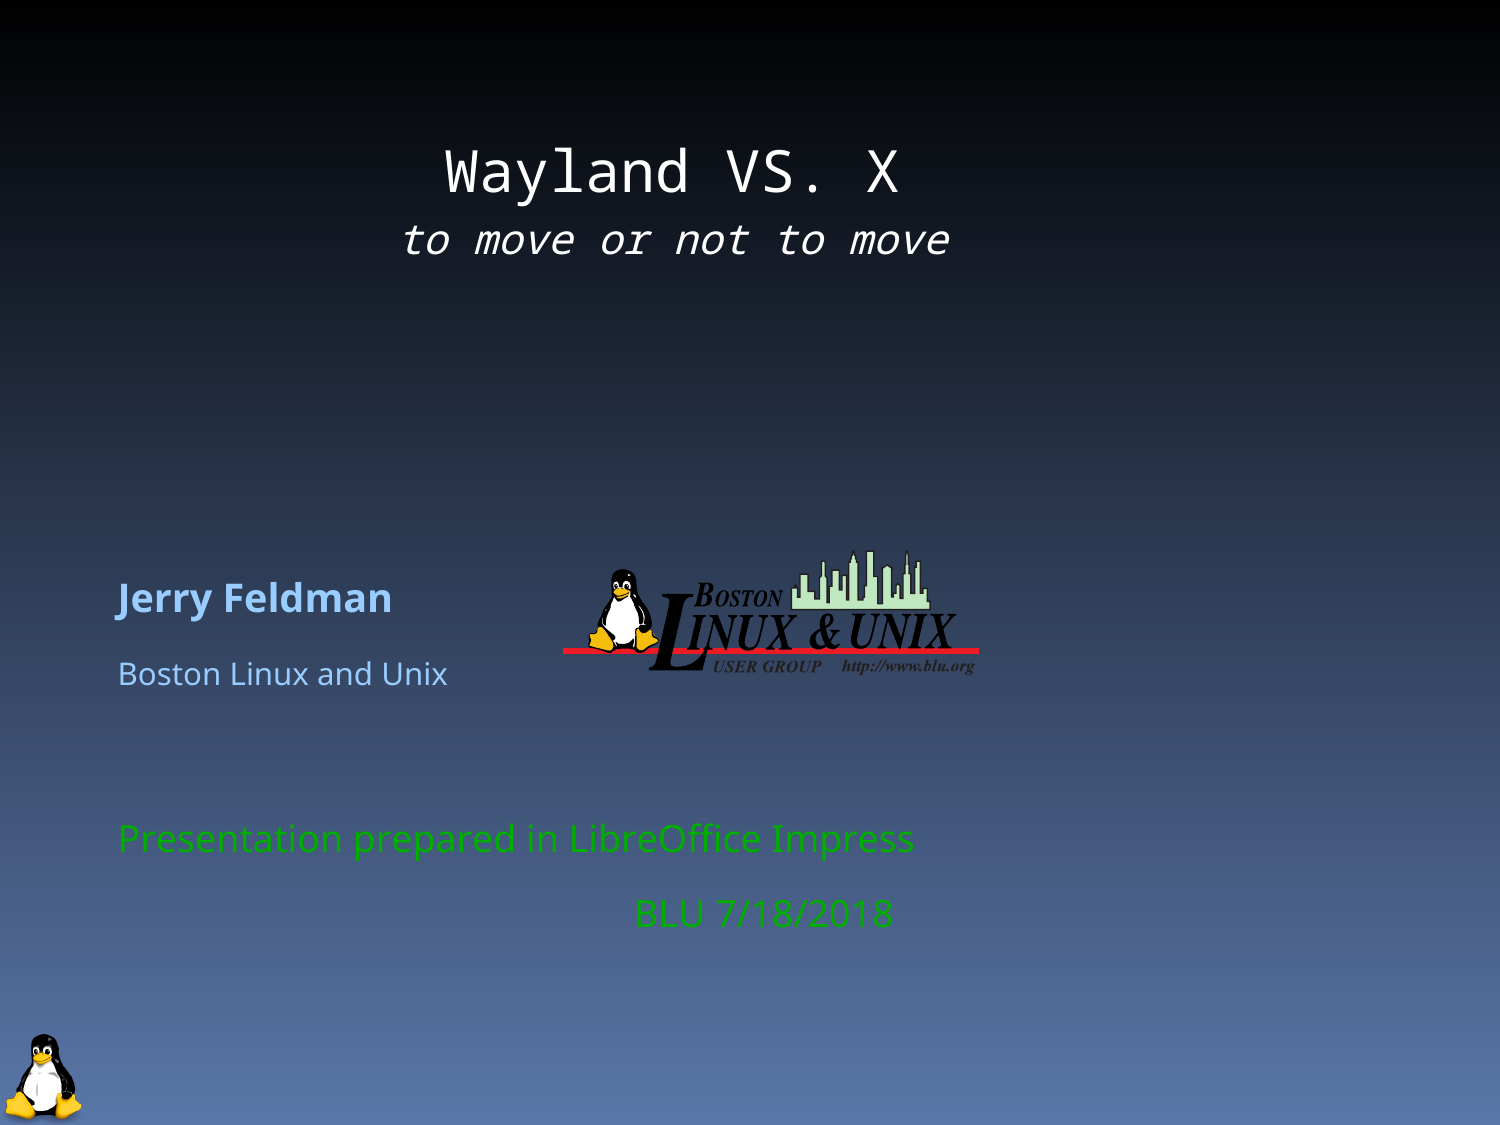

# Wayland VS. X to move or not to move
Jerry Feldman
Boston Linux and Unix
Presentation prepared in LibreOffice Impress
BLU 7/18/2018